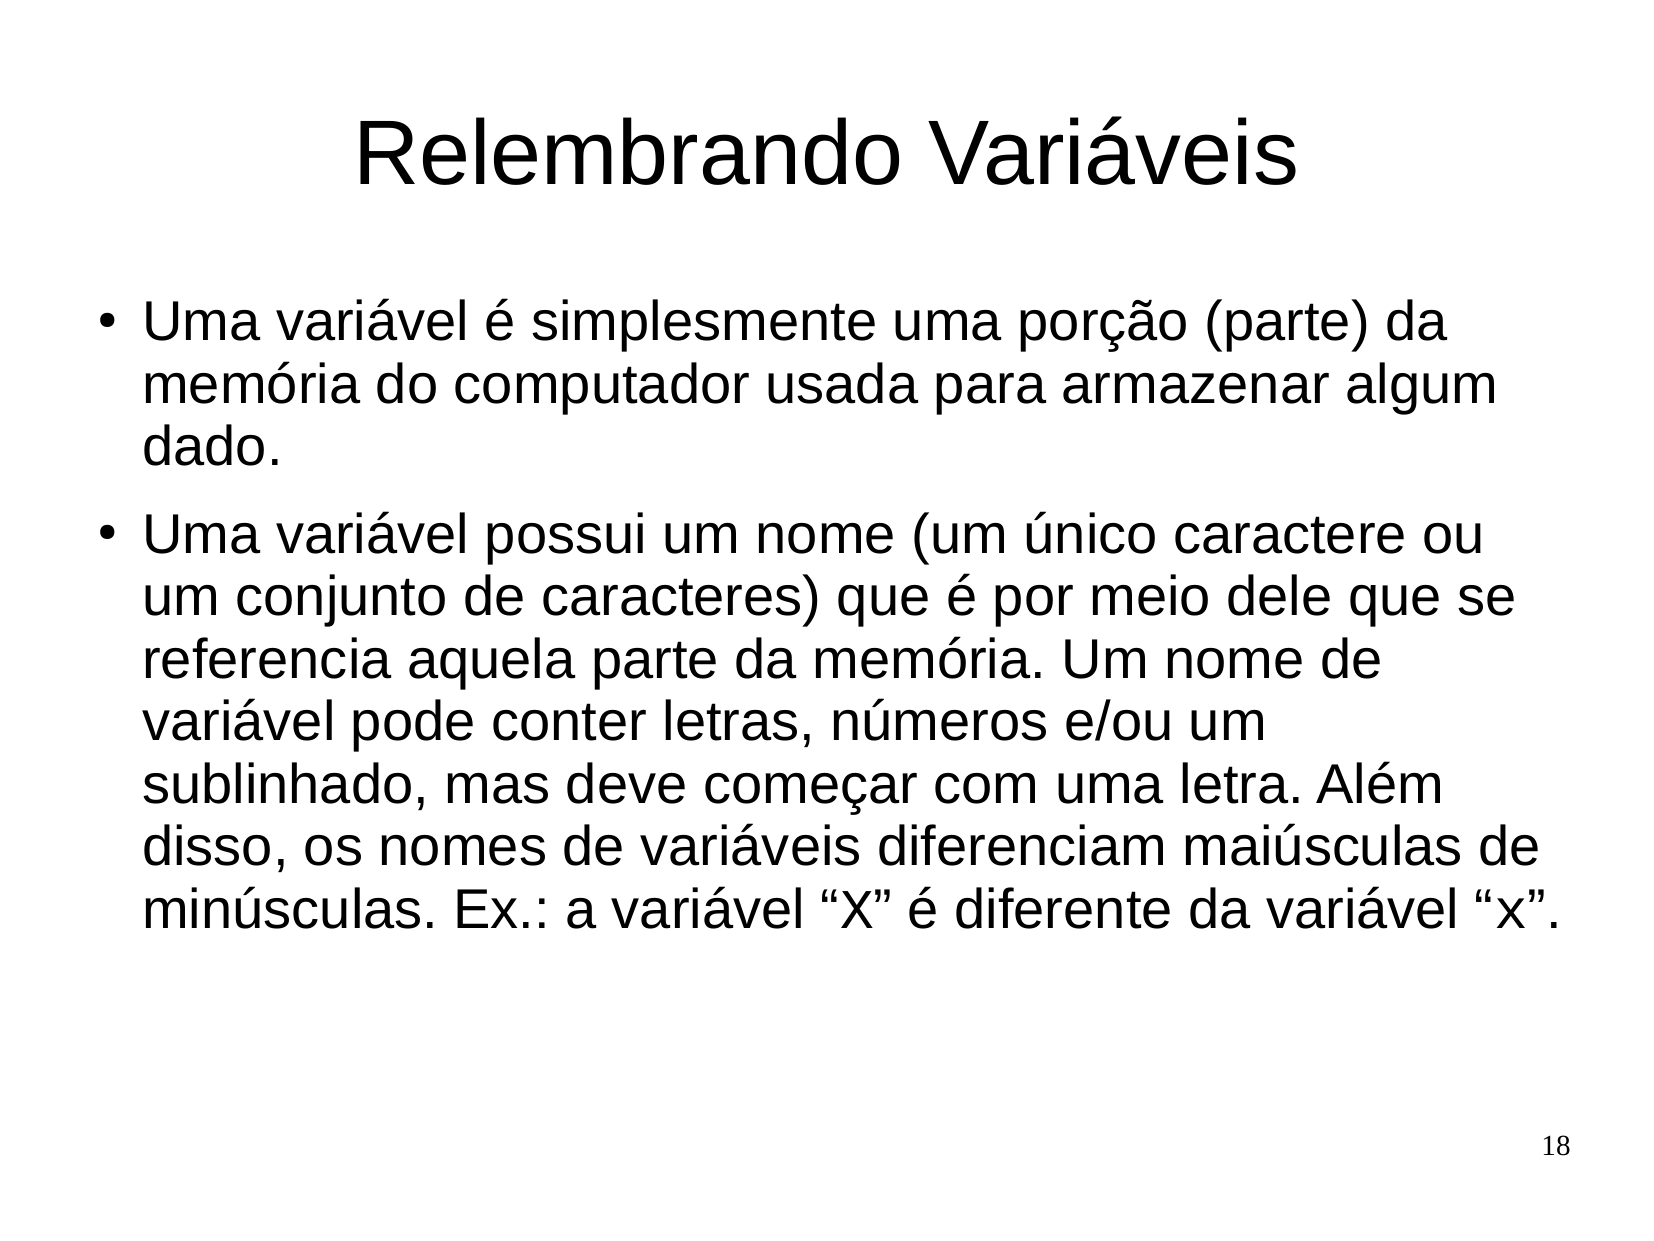

# Relembrando Variáveis
Uma variável é simplesmente uma porção (parte) da memória do computador usada para armazenar algum dado.
Uma variável possui um nome (um único caractere ou um conjunto de caracteres) que é por meio dele que se referencia aquela parte da memória. Um nome de variável pode conter letras, números e/ou um sublinhado, mas deve começar com uma letra. Além disso, os nomes de variáveis diferenciam maiúsculas de minúsculas. Ex.: a variável “X” é diferente da variável “x”.
18